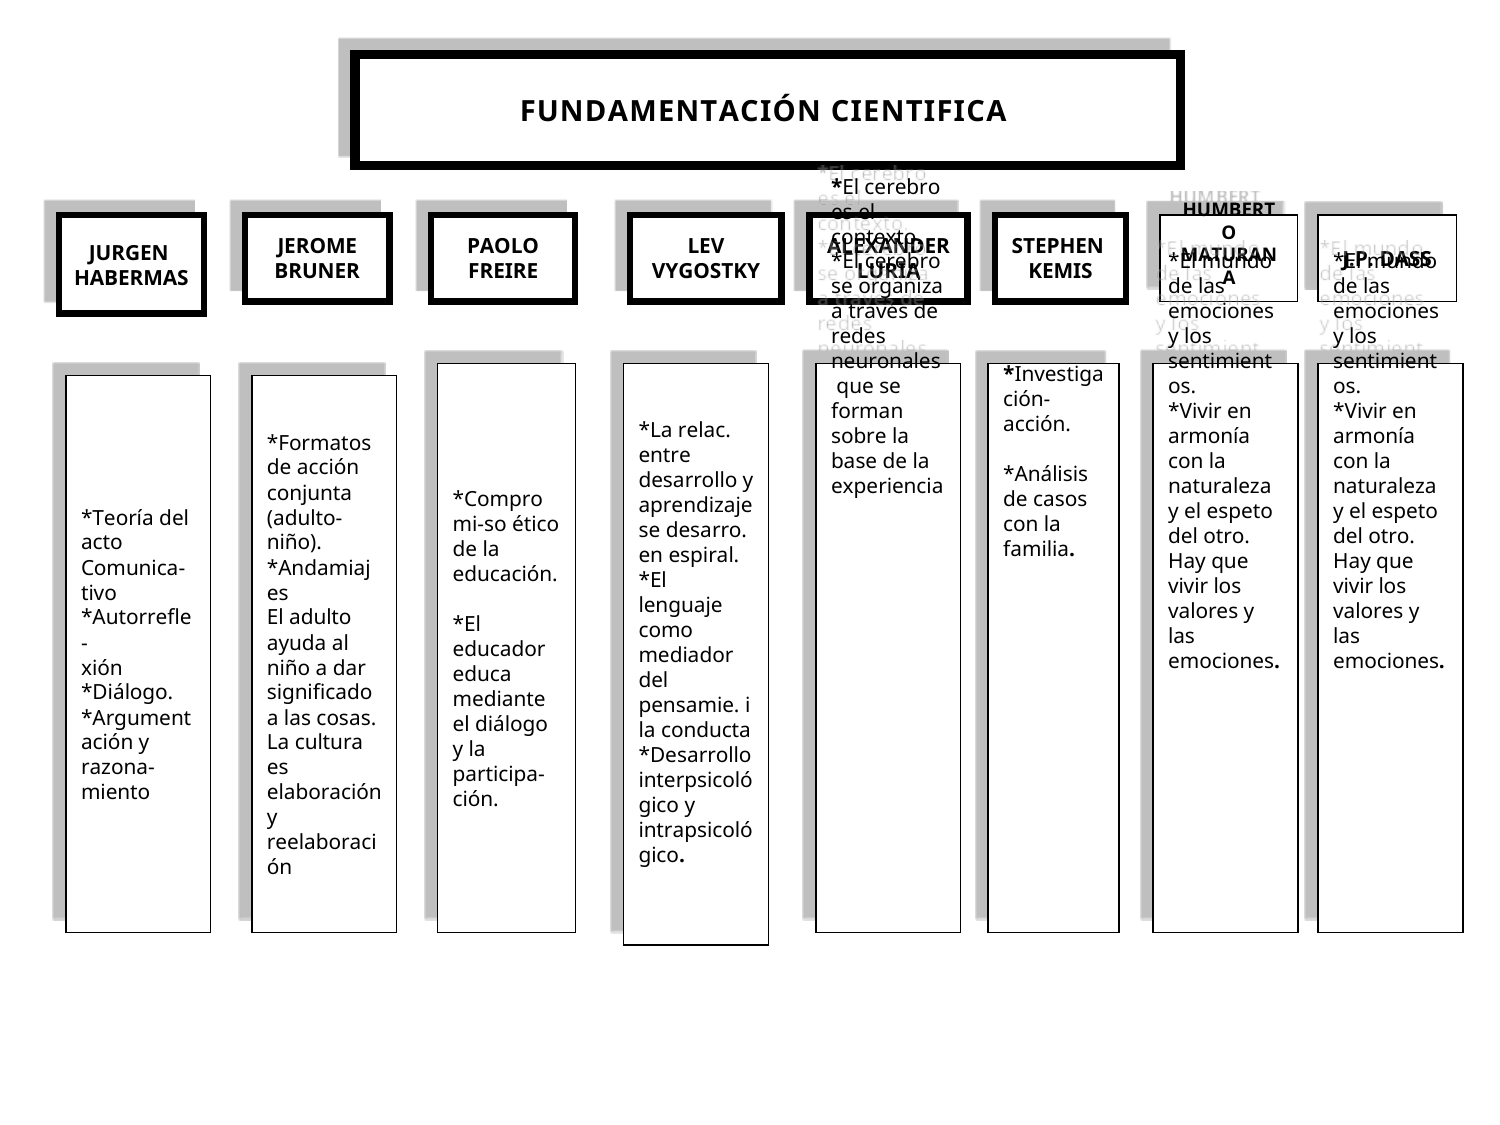

#
FUNDAMENTACIÓN CIENTIFICA
JURGEN
HABERMAS
JEROME
BRUNER
PAOLO
FREIRE
LEV
VYGOSTKY
ALEXANDER
LURIA
STEPHEN
KEMIS
HUMBERTO
MATURANA
J.P. DASS
*La relac. entre desarrollo y aprendizaje se desarro. en espiral.
*El lenguaje como mediador del pensamie. i la conducta
*Desarrollo interpsicológico y intrapsicológico.
*El mundo de las emociones y los sentimientos.
*Vivir en armonía con la naturaleza y el espeto del otro.
Hay que vivir los valores y las emociones.
*Compromi-so ético de la educación.
*El educador educa mediante el diálogo y la participa-
ción.
*El cerebro es el contexto.
*El cerebro se organiza a través de redes neuronales que se forman sobre la base de la experiencia
*Investigación-acción.
*Análisis de casos con la familia.
*El mundo de las emociones y los sentimientos.
*Vivir en armonía con la naturaleza y el espeto del otro.
Hay que vivir los valores y las emociones.
*Teoría del acto
Comunica-
tivo
*Autorrefle-
xión
*Diálogo.
*Argumentación y razona-
miento
*Formatos de acción conjunta
(adulto-niño).
*Andamiajes
El adulto ayuda al niño a dar significado a las cosas.
La cultura es elaboración y reelaboración